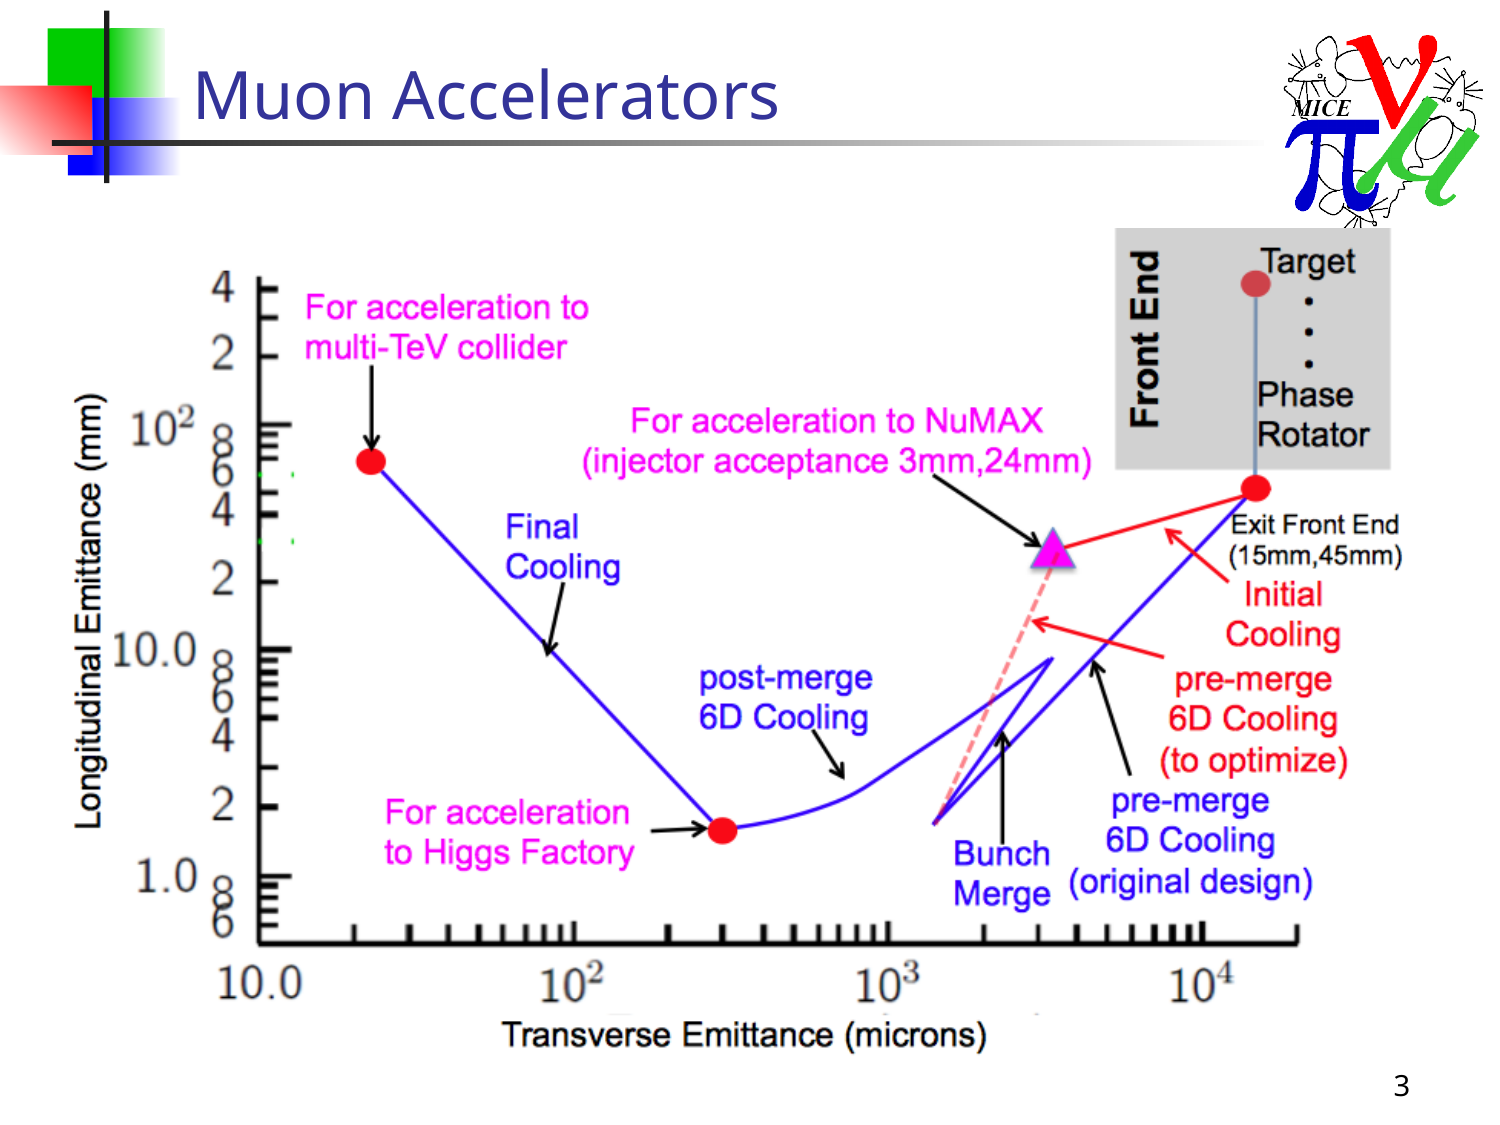

# Muon Accelerators
Pavel Snopok,
December 2014
3